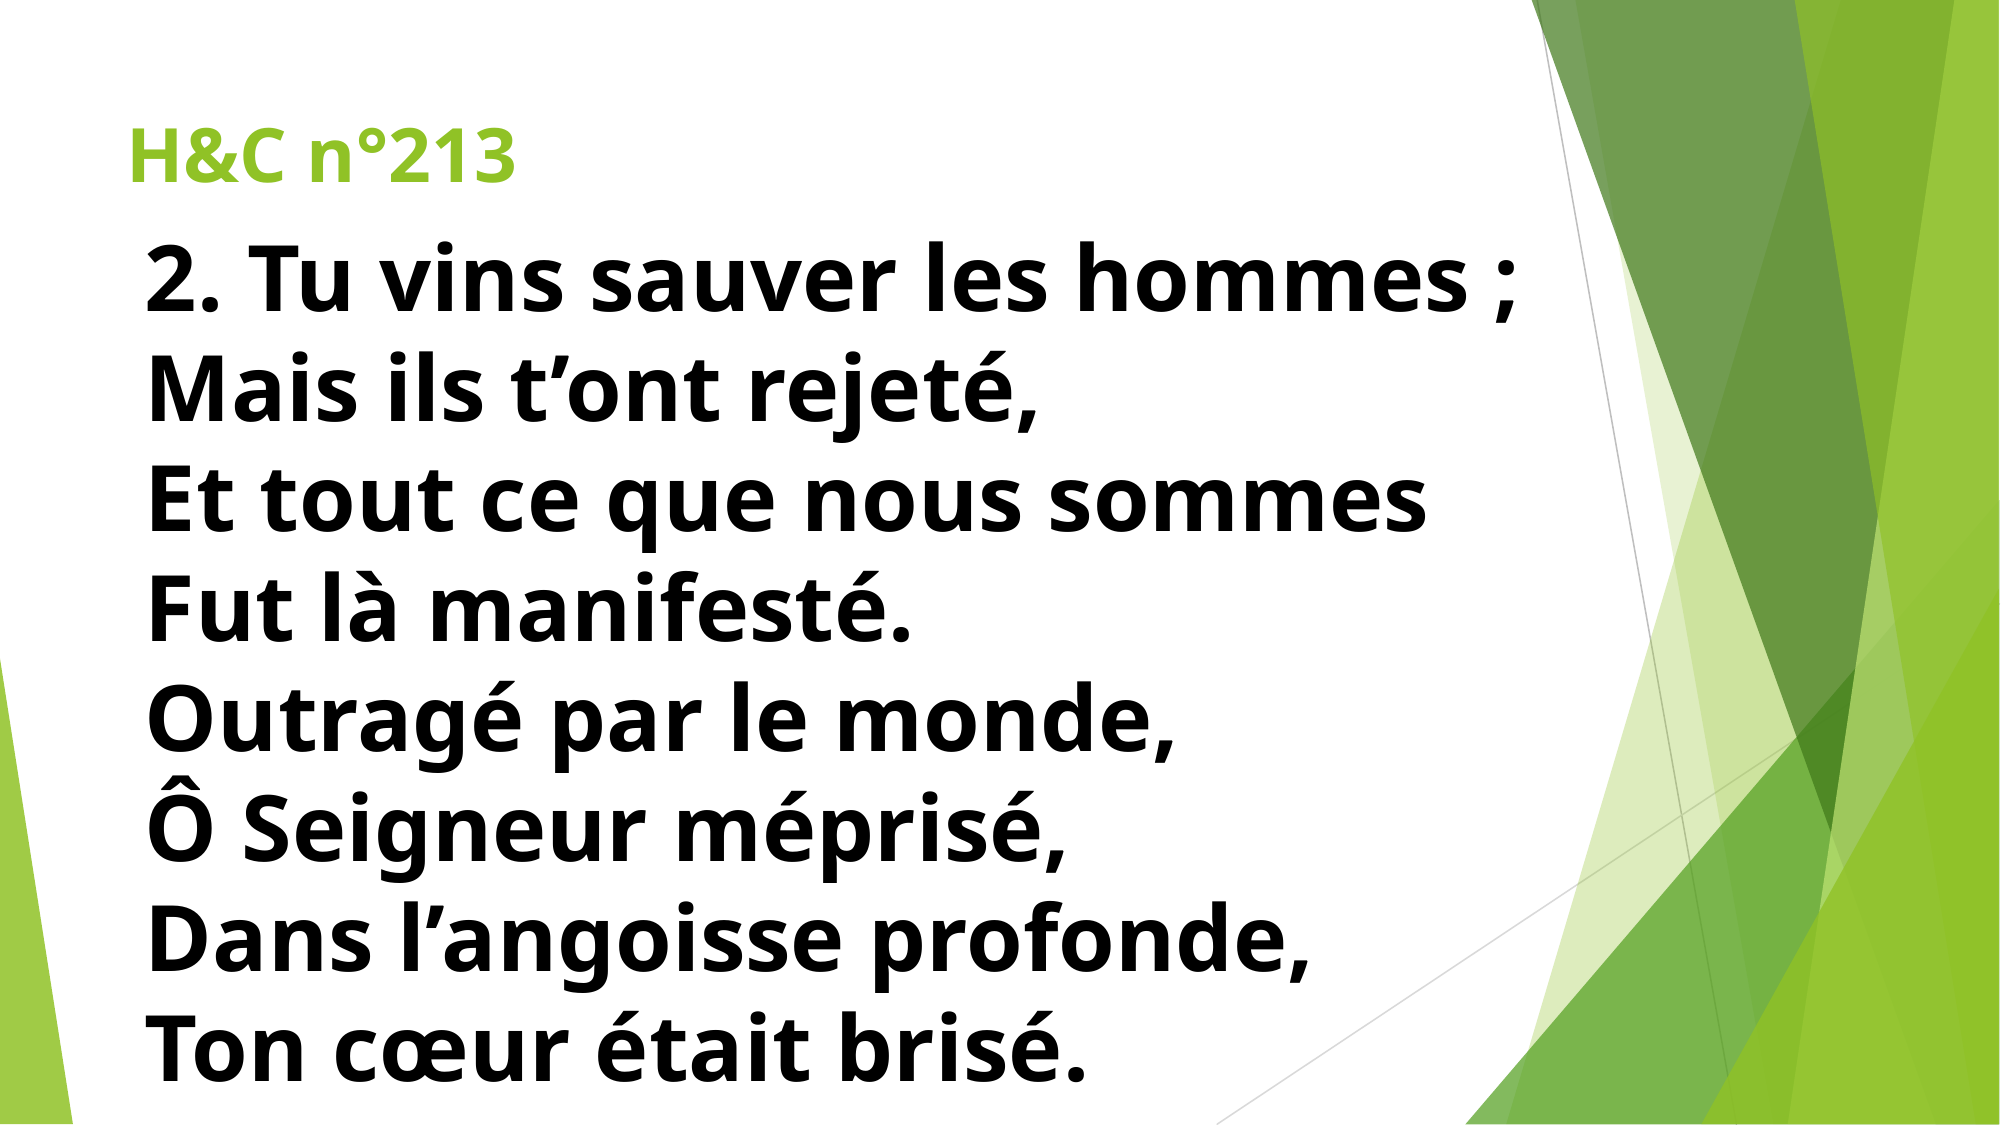

H&C n°213
2. Tu vins sauver les hommes ;
Mais ils t’ont rejeté,
Et tout ce que nous sommes
Fut là manifesté.
Outragé par le monde,
Ô Seigneur méprisé,
Dans l’angoisse profonde,
Ton cœur était brisé.